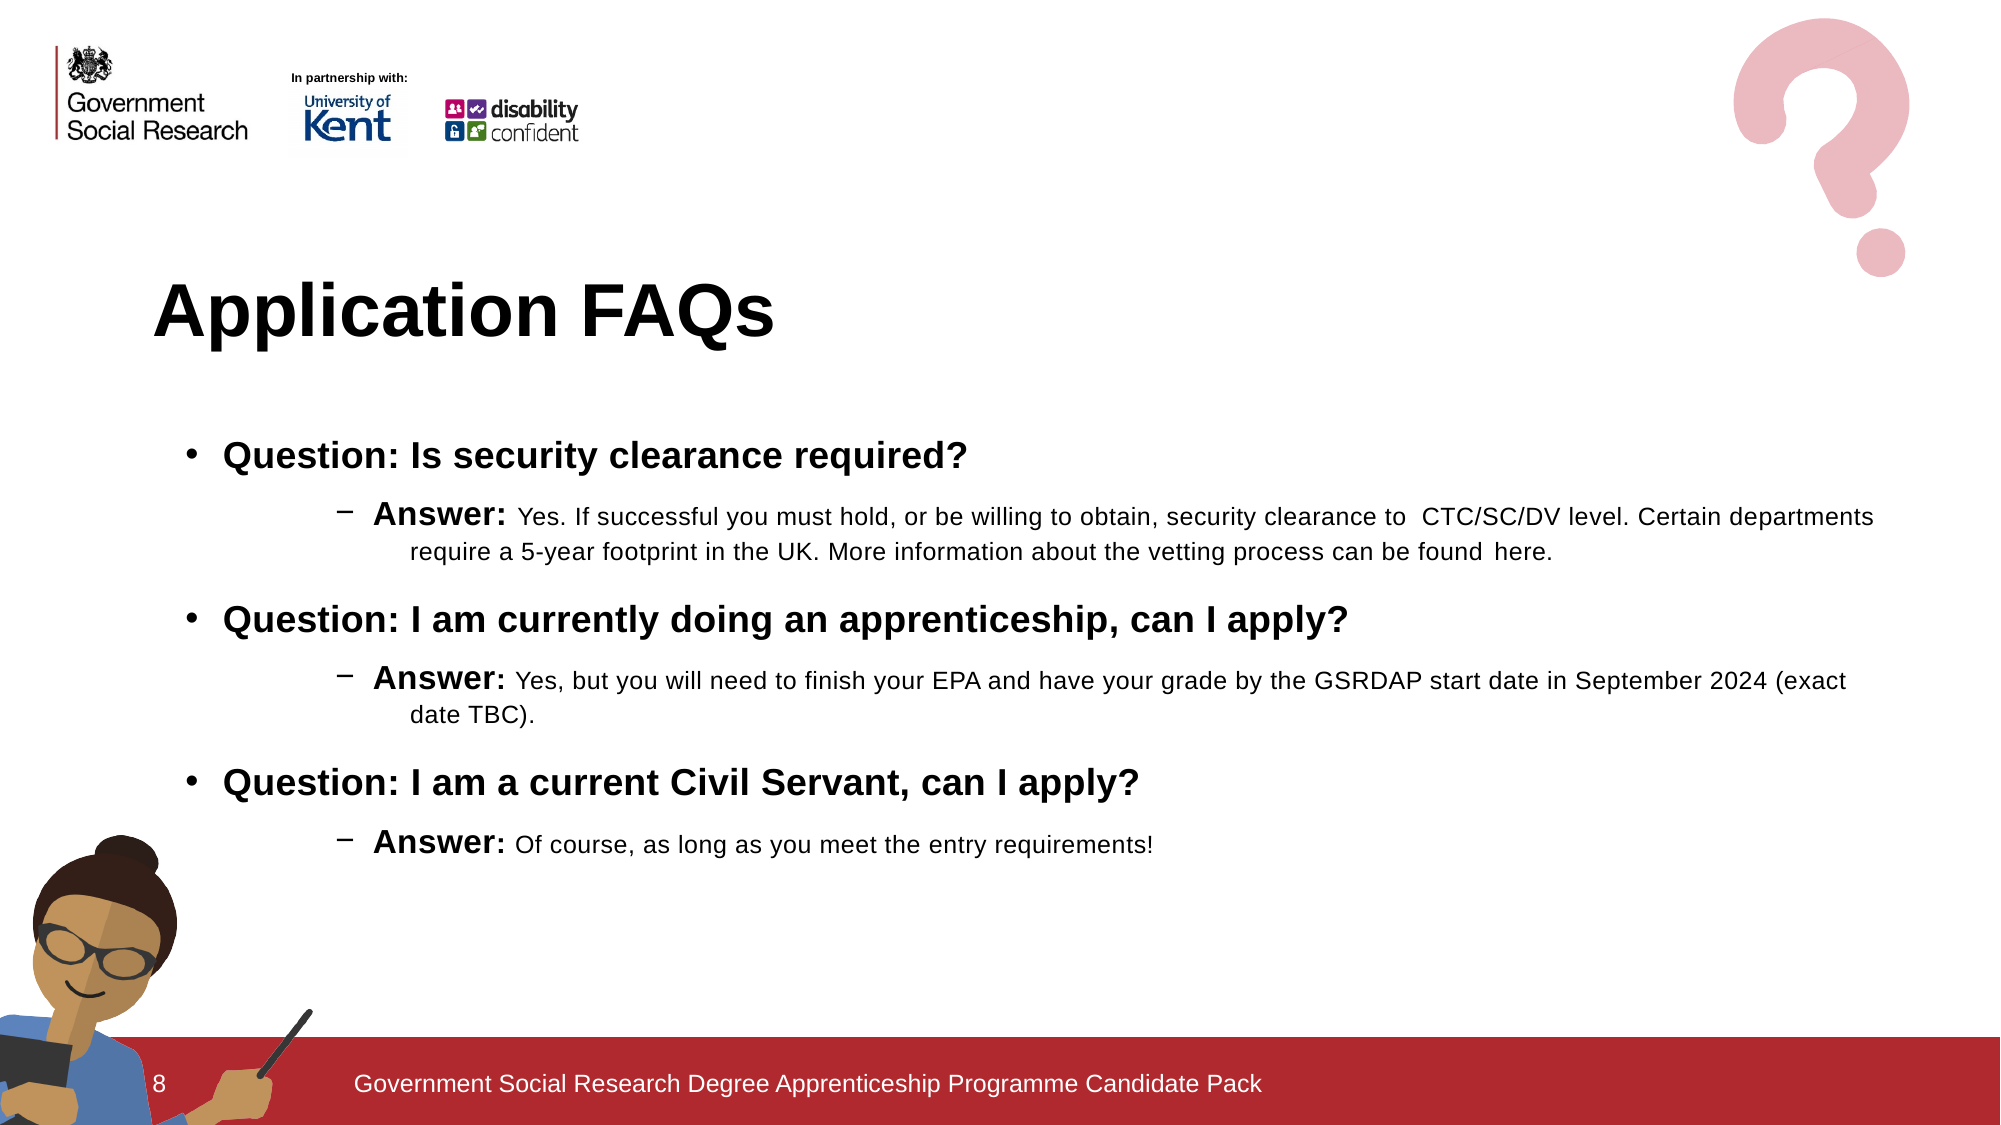

# Application FAQs
Question: Is security clearance required?
Answer: Yes. If successful you must hold, or be willing to obtain, security clearance to  CTC/SC/DV level. Certain departments require a 5-year footprint in the UK. More information about the vetting process can be found here.
Question: I am currently doing an apprenticeship, can I apply?
Answer: Yes, but you will need to finish your EPA and have your grade by the GSRDAP start date in September 2024 (exact date TBC).
Question: I am a current Civil Servant, can I apply?
Answer: Of course, as long as you meet the entry requirements!
8
Government Social Research Degree Apprenticeship Programme Candidate Pack